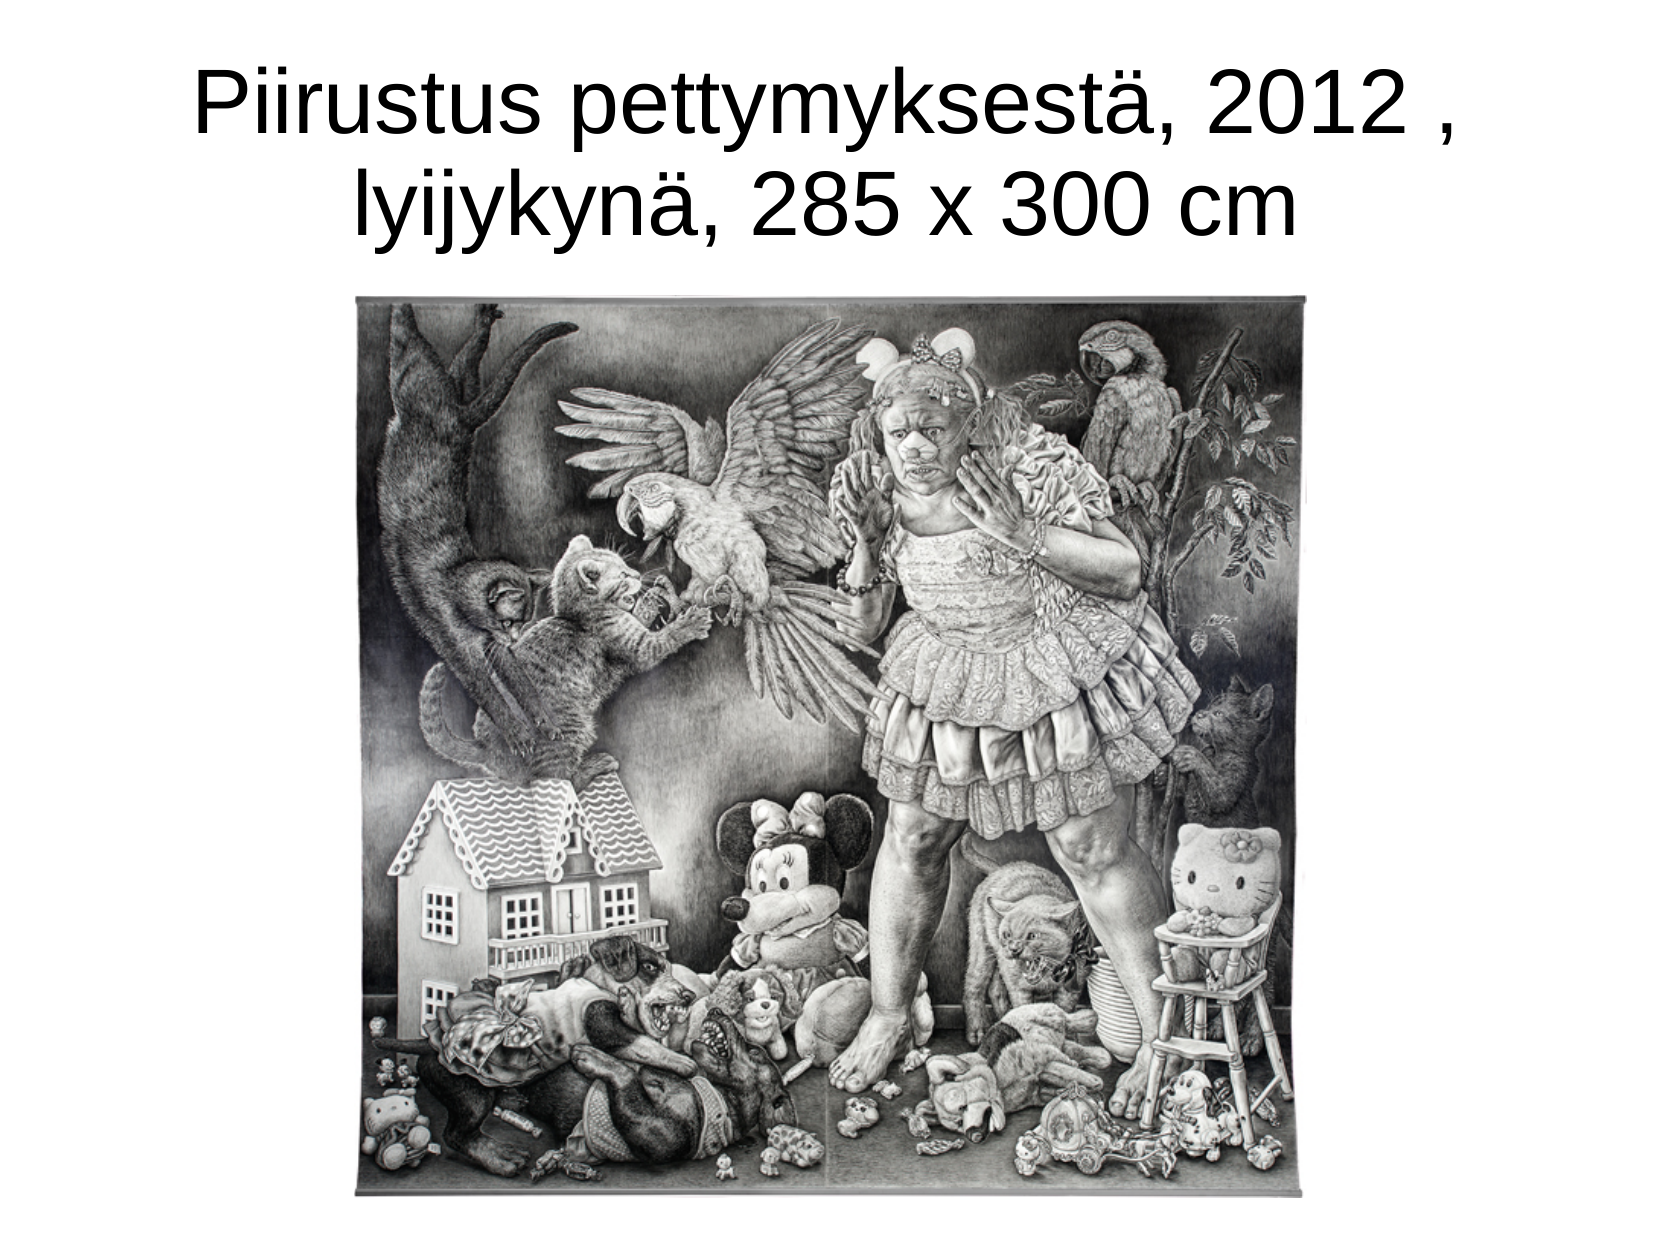

# Piirustus pettymyksestä, 2012 , lyijykynä, 285 x 300 cm